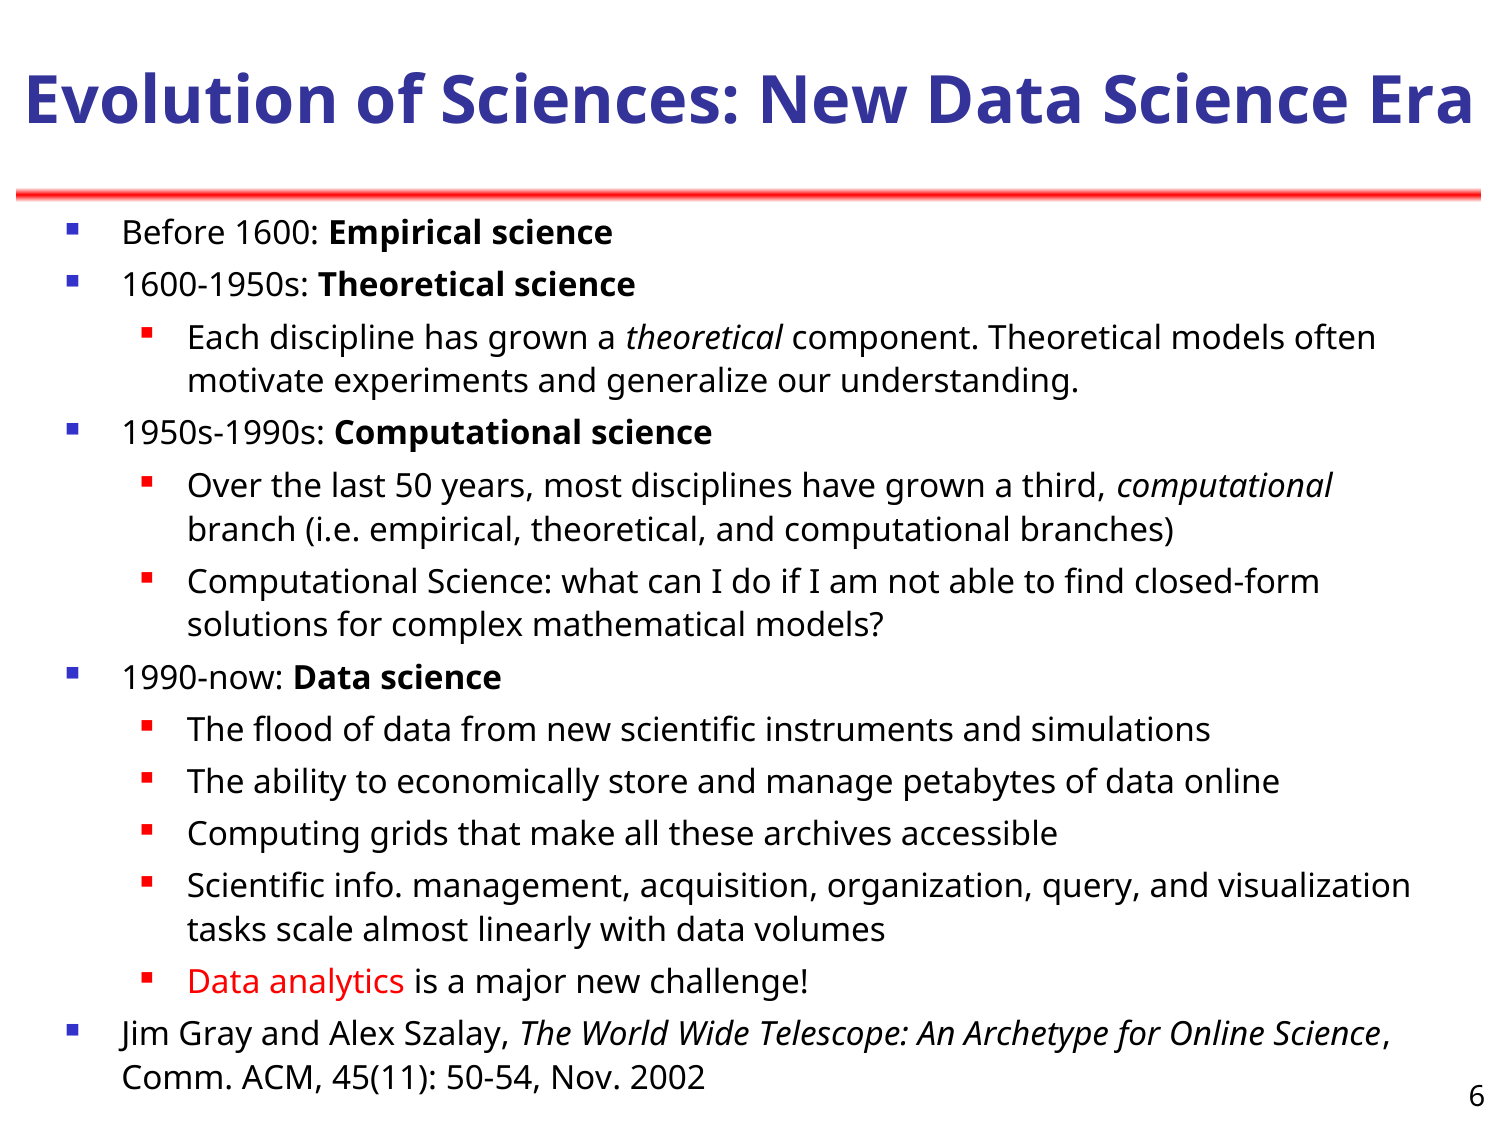

# Evolution of Sciences: New Data Science Era
Before 1600: Empirical science
1600-1950s: Theoretical science
Each discipline has grown a theoretical component. Theoretical models often motivate experiments and generalize our understanding.
1950s-1990s: Computational science
Over the last 50 years, most disciplines have grown a third, computational branch (i.e. empirical, theoretical, and computational branches)
Computational Science: what can I do if I am not able to find closed-form solutions for complex mathematical models?
1990-now: Data science
The flood of data from new scientific instruments and simulations
The ability to economically store and manage petabytes of data online
Computing grids that make all these archives accessible
Scientific info. management, acquisition, organization, query, and visualization tasks scale almost linearly with data volumes
Data analytics is a major new challenge!
Jim Gray and Alex Szalay, The World Wide Telescope: An Archetype for Online Science, Comm. ACM, 45(11): 50-54, Nov. 2002
4